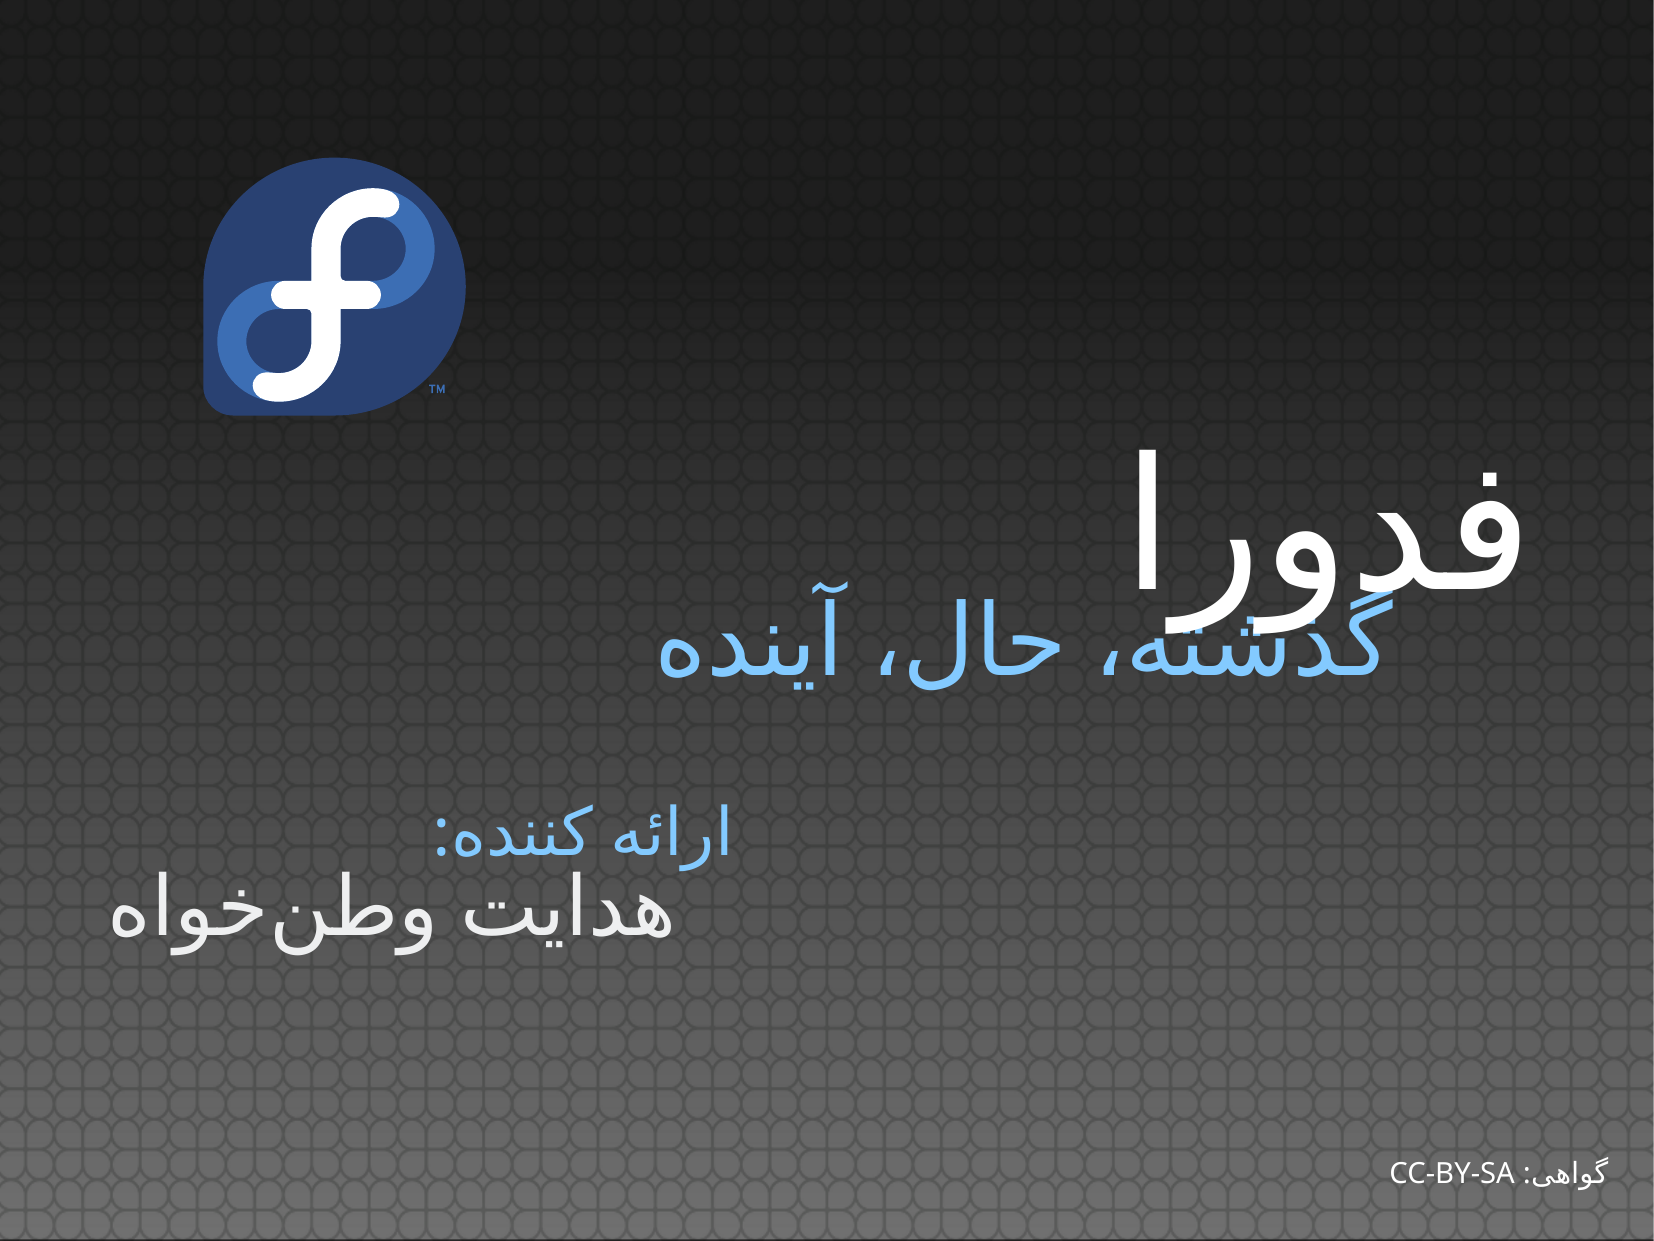

فدورا
# گذشته، حال، آینده
ارائه کننده:
هدایت وطن‌خواه
گواهی: CC-BY-SA